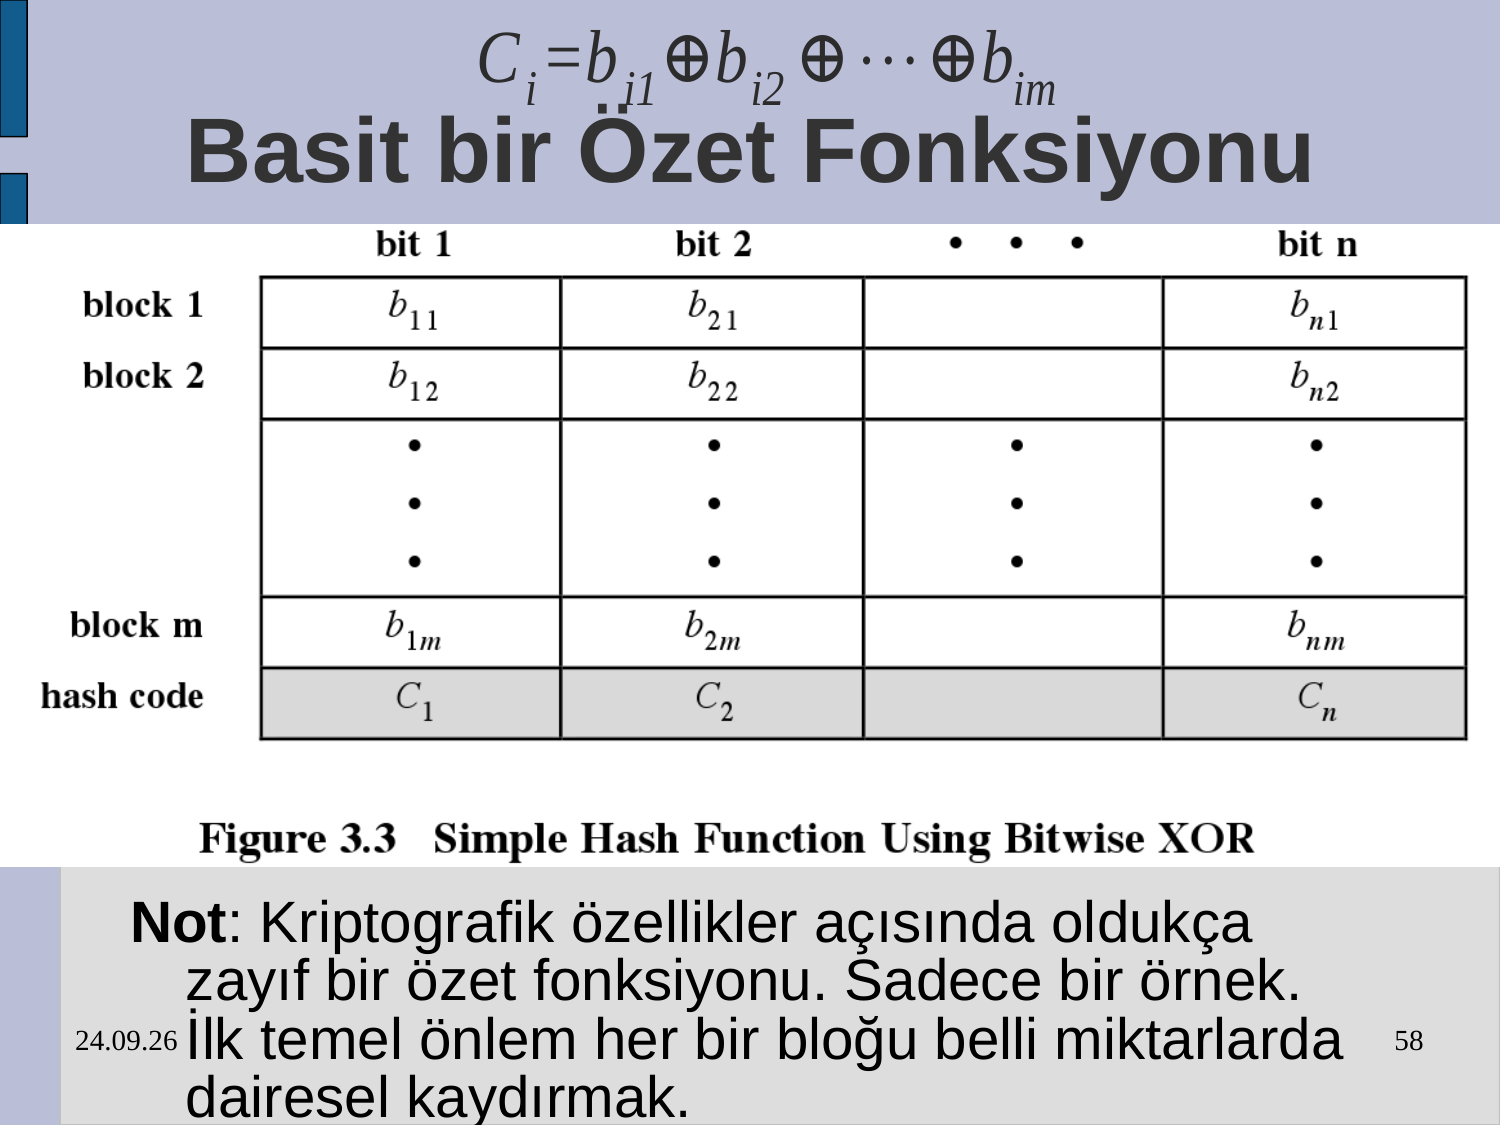

# Basit bir Özet Fonksiyonu
Not: Kriptografik özellikler açısında oldukça zayıf bir özet fonksiyonu. Sadece bir örnek. İlk temel önlem her bir bloğu belli miktarlarda dairesel kaydırmak.
58